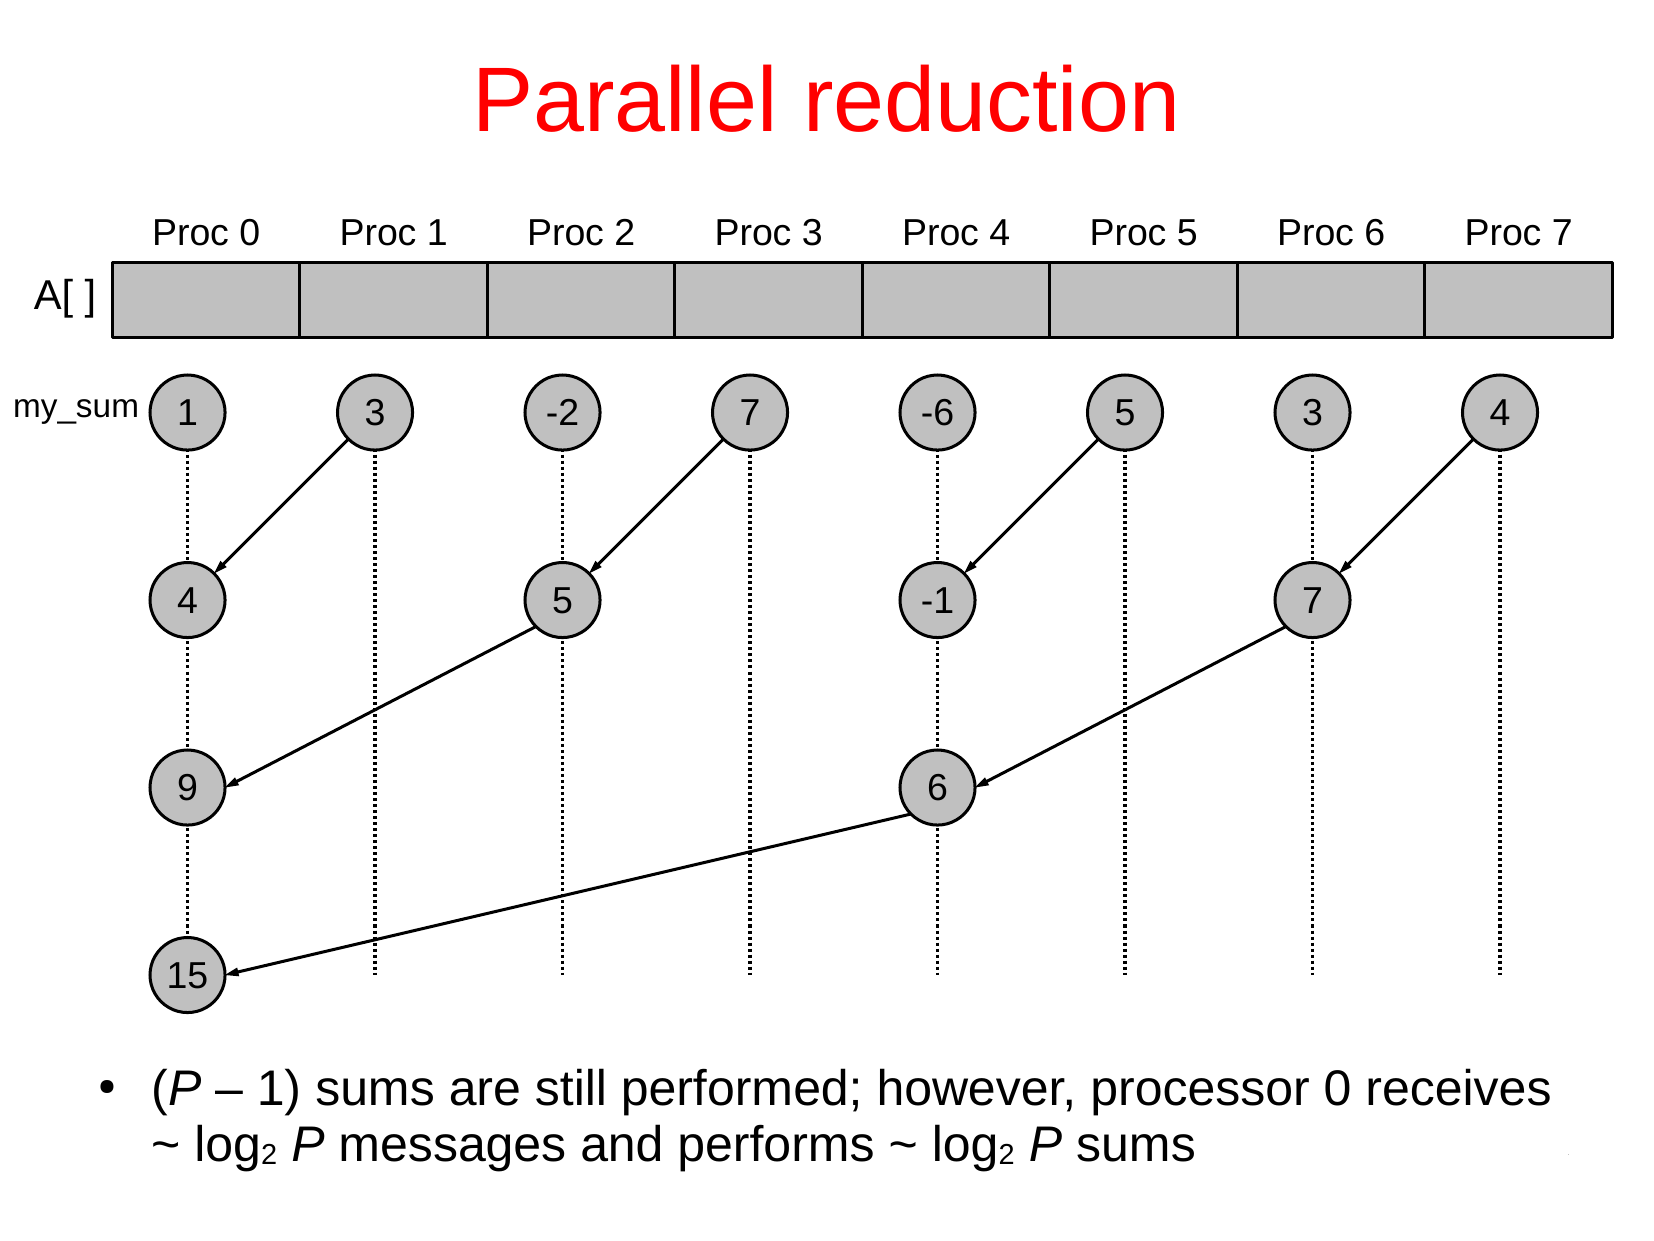

# Parallel reduction
Proc 0
Proc 1
Proc 2
Proc 3
Proc 4
Proc 5
Proc 6
Proc 7
A[ ]
1
3
-2
7
-6
5
3
4
my_sum
4
5
-1
7
9
6
15
(P – 1) sums are still performed; however, processor 0 receives ~ log2 P messages and performs ~ log2 P sums
Intro to Parallel Programming
31